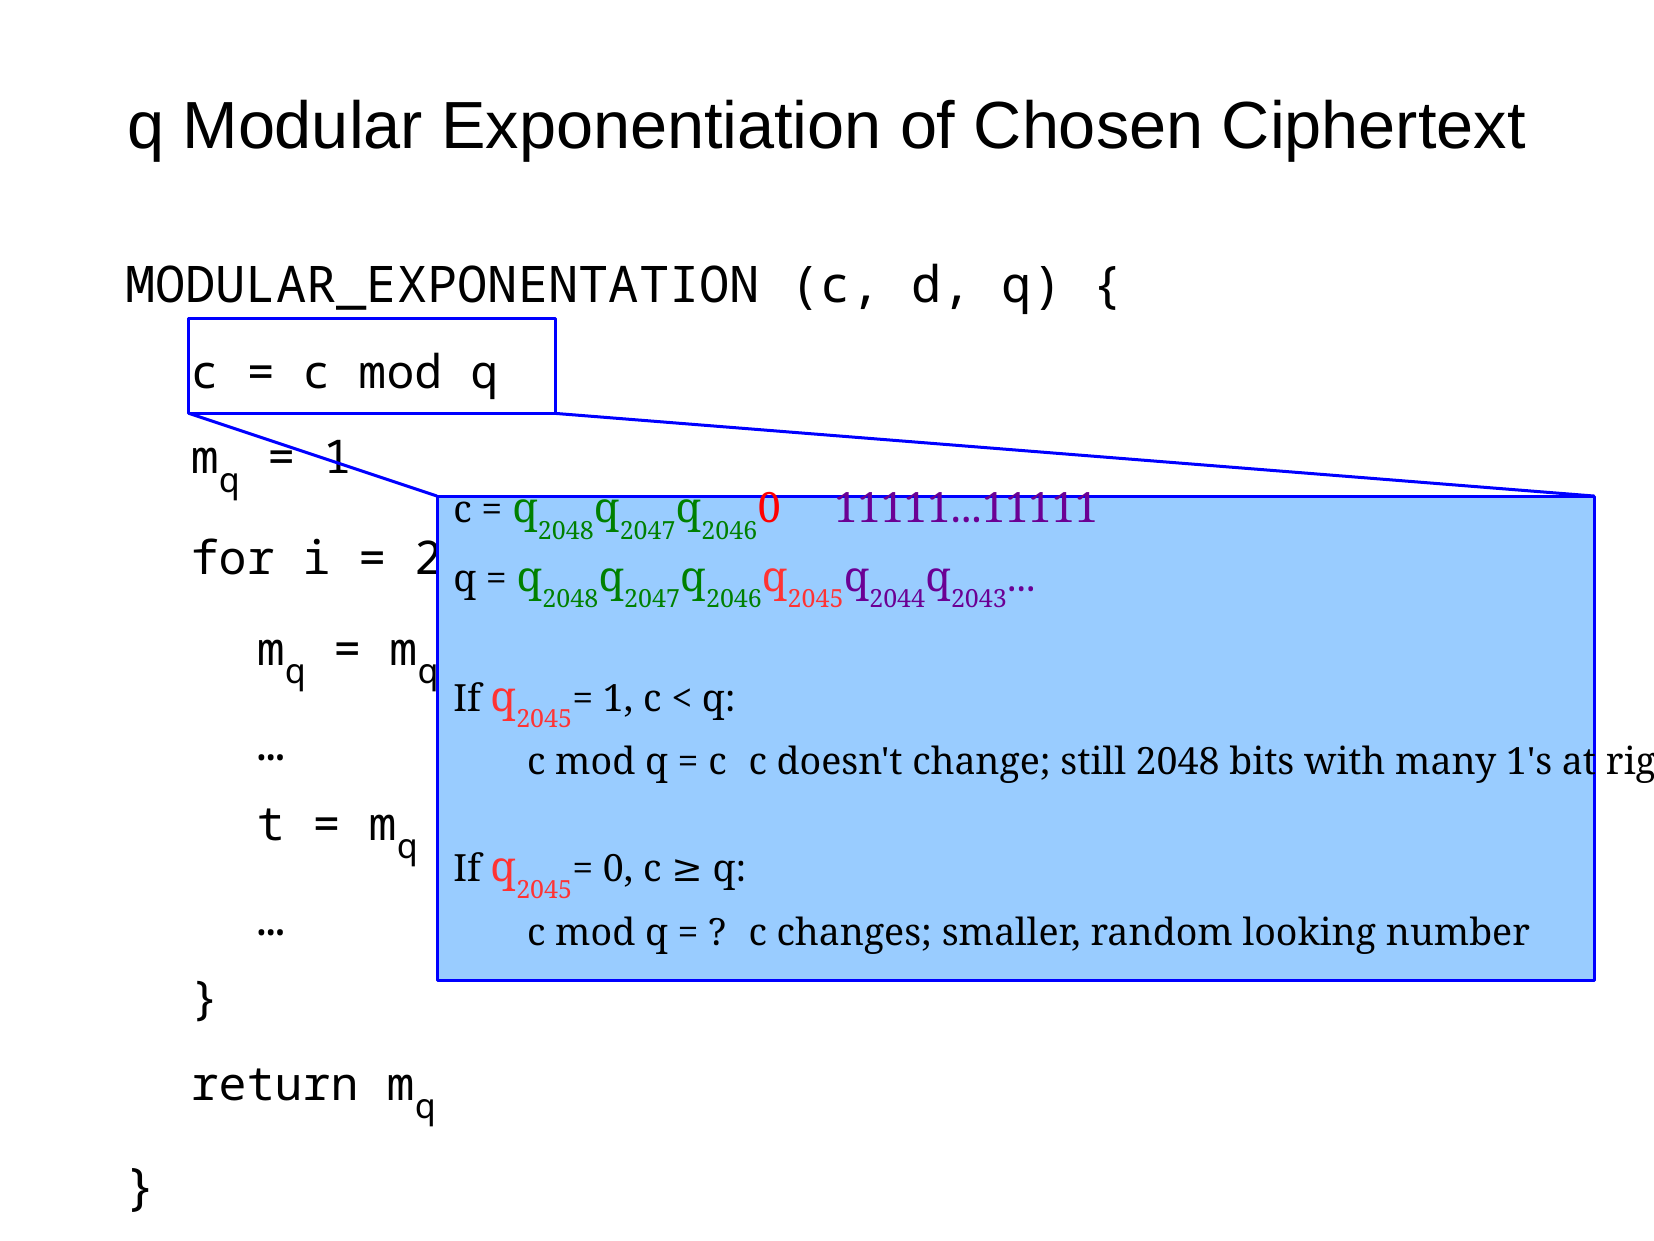

# q Modular Exponentiation of Chosen Ciphertext
MODULAR_EXPONENTATION (c, d, q) {
c = c mod q
mq = 1
for i = 2048 .. 1 {
mq = mq2
…
t = mq * c
…
}
return mq
}
c = q2048q2047q20460 11111...11111
q = q2048q2047q2046q2045q2044q2043...
If q2045= 1, c < q:
	c mod q = c	c doesn't change; still 2048 bits with many 1's at right
If q2045= 0, c ≥ q:
	c mod q = ?	c changes; smaller, random looking number